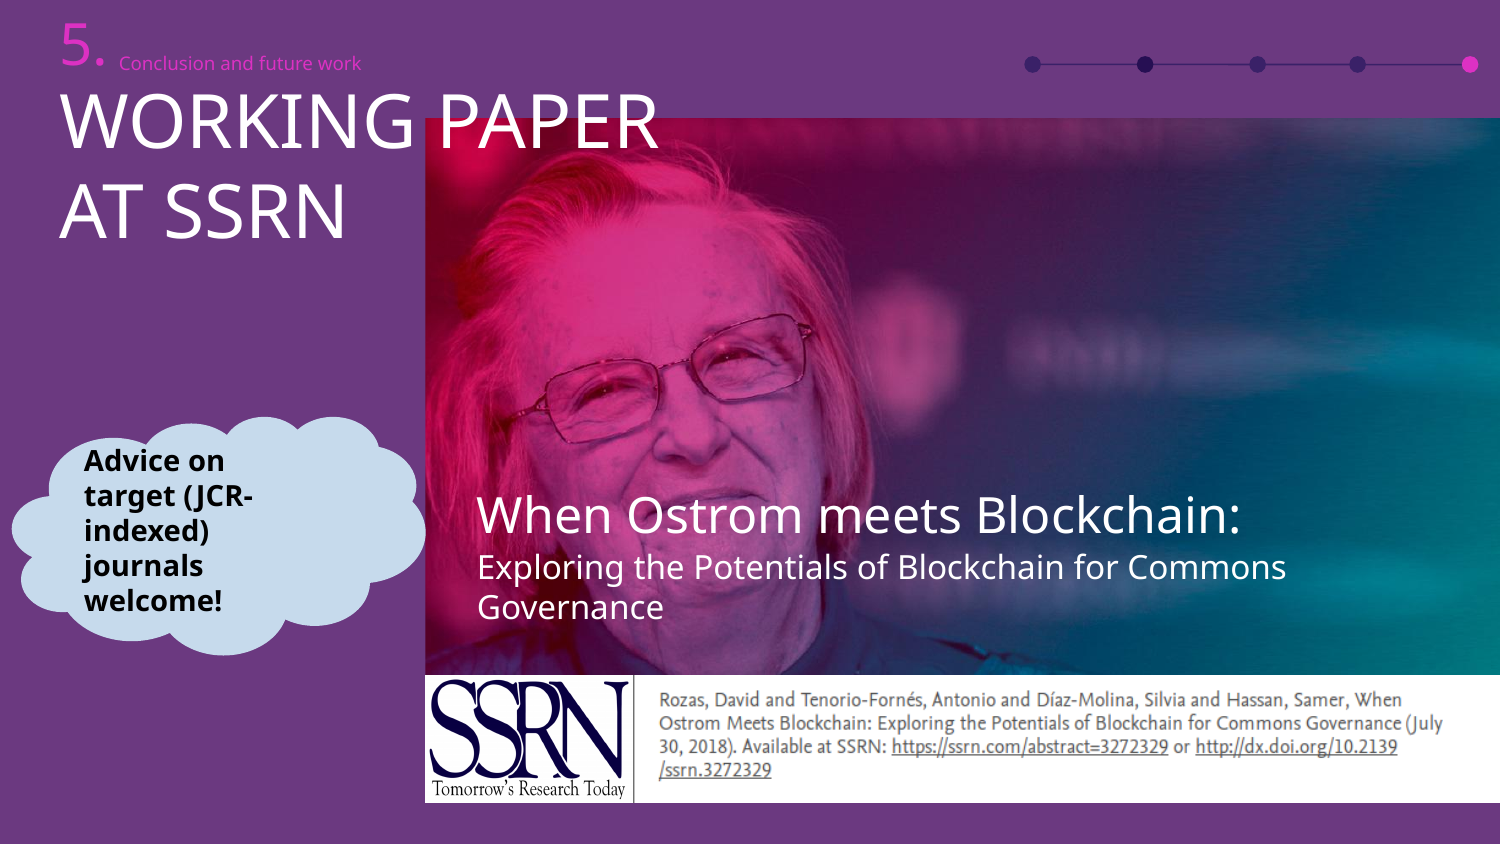

# 5.
Conclusion and future work
WORKING PAPER
AT SSRN
Advice on target (JCR-indexed) journals welcome!
When Ostrom meets Blockchain:
Exploring the Potentials of Blockchain for Commons Governance